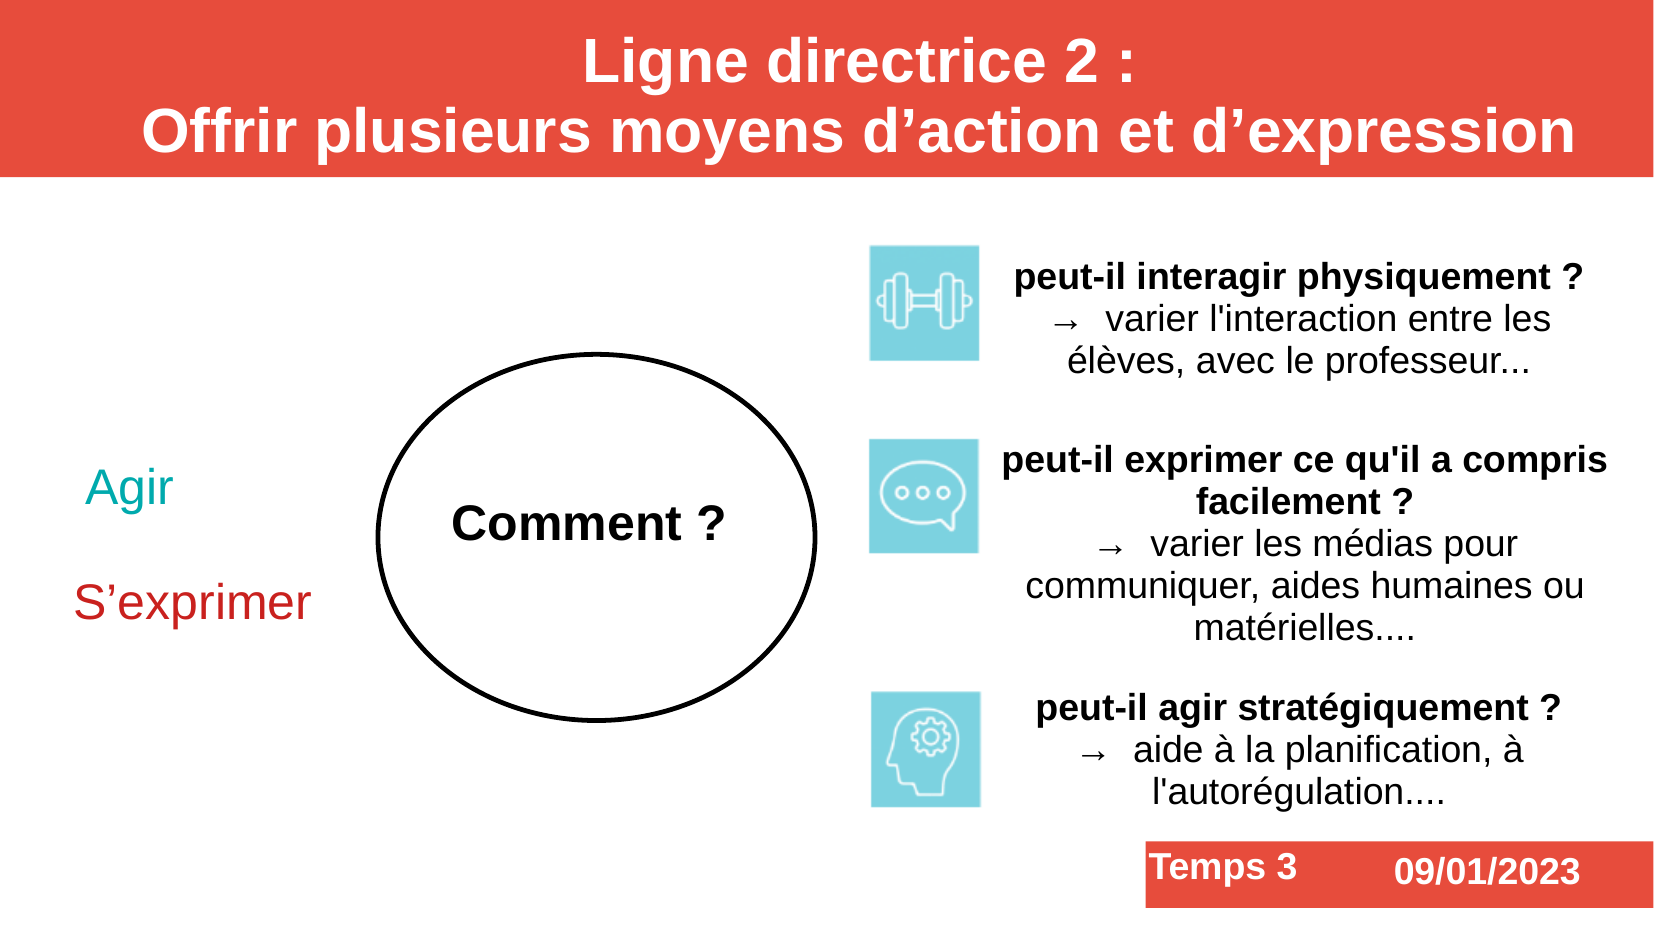

# Ligne directrice 2 : Offrir plusieurs moyens d’action et d’expression
peut-il interagir physiquement ?
→ varier l'interaction entre les élèves, avec le professeur...
peut-il exprimer ce qu'il a compris facilement ?
→ varier les médias pour communiquer, aides humaines ou matérielles....
Agir
Comment ?
S’exprimer
peut-il agir stratégiquement ?
→ aide à la planification, à l'autorégulation....
Temps 3